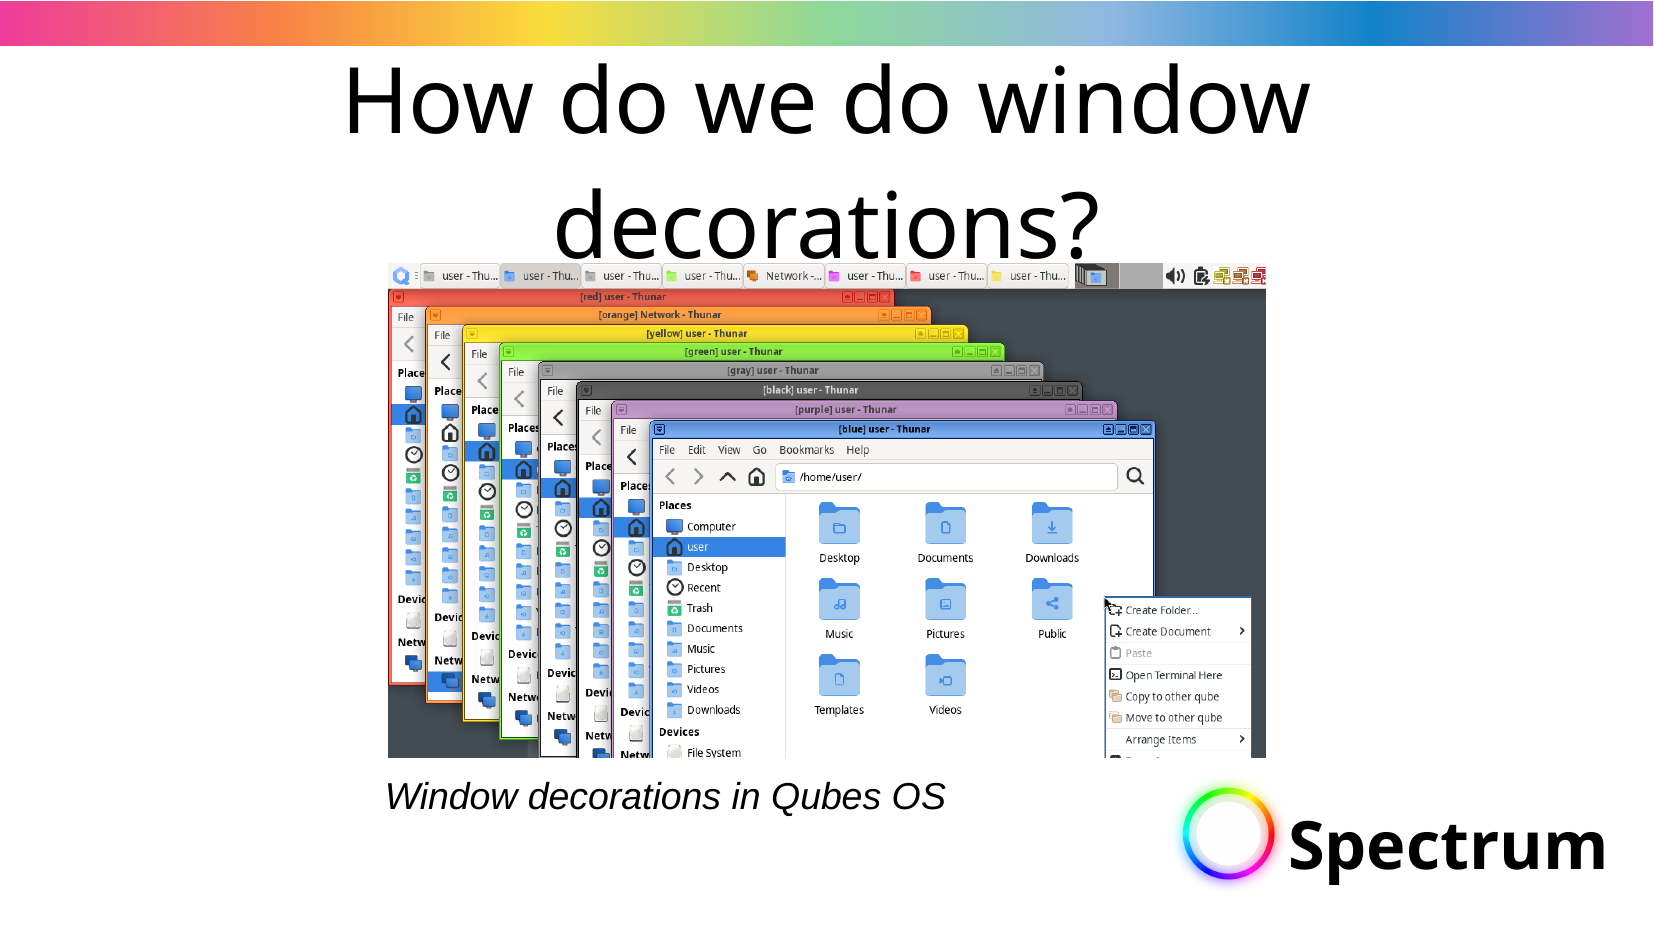

# How do we do window decorations?
Window decorations in Qubes OS